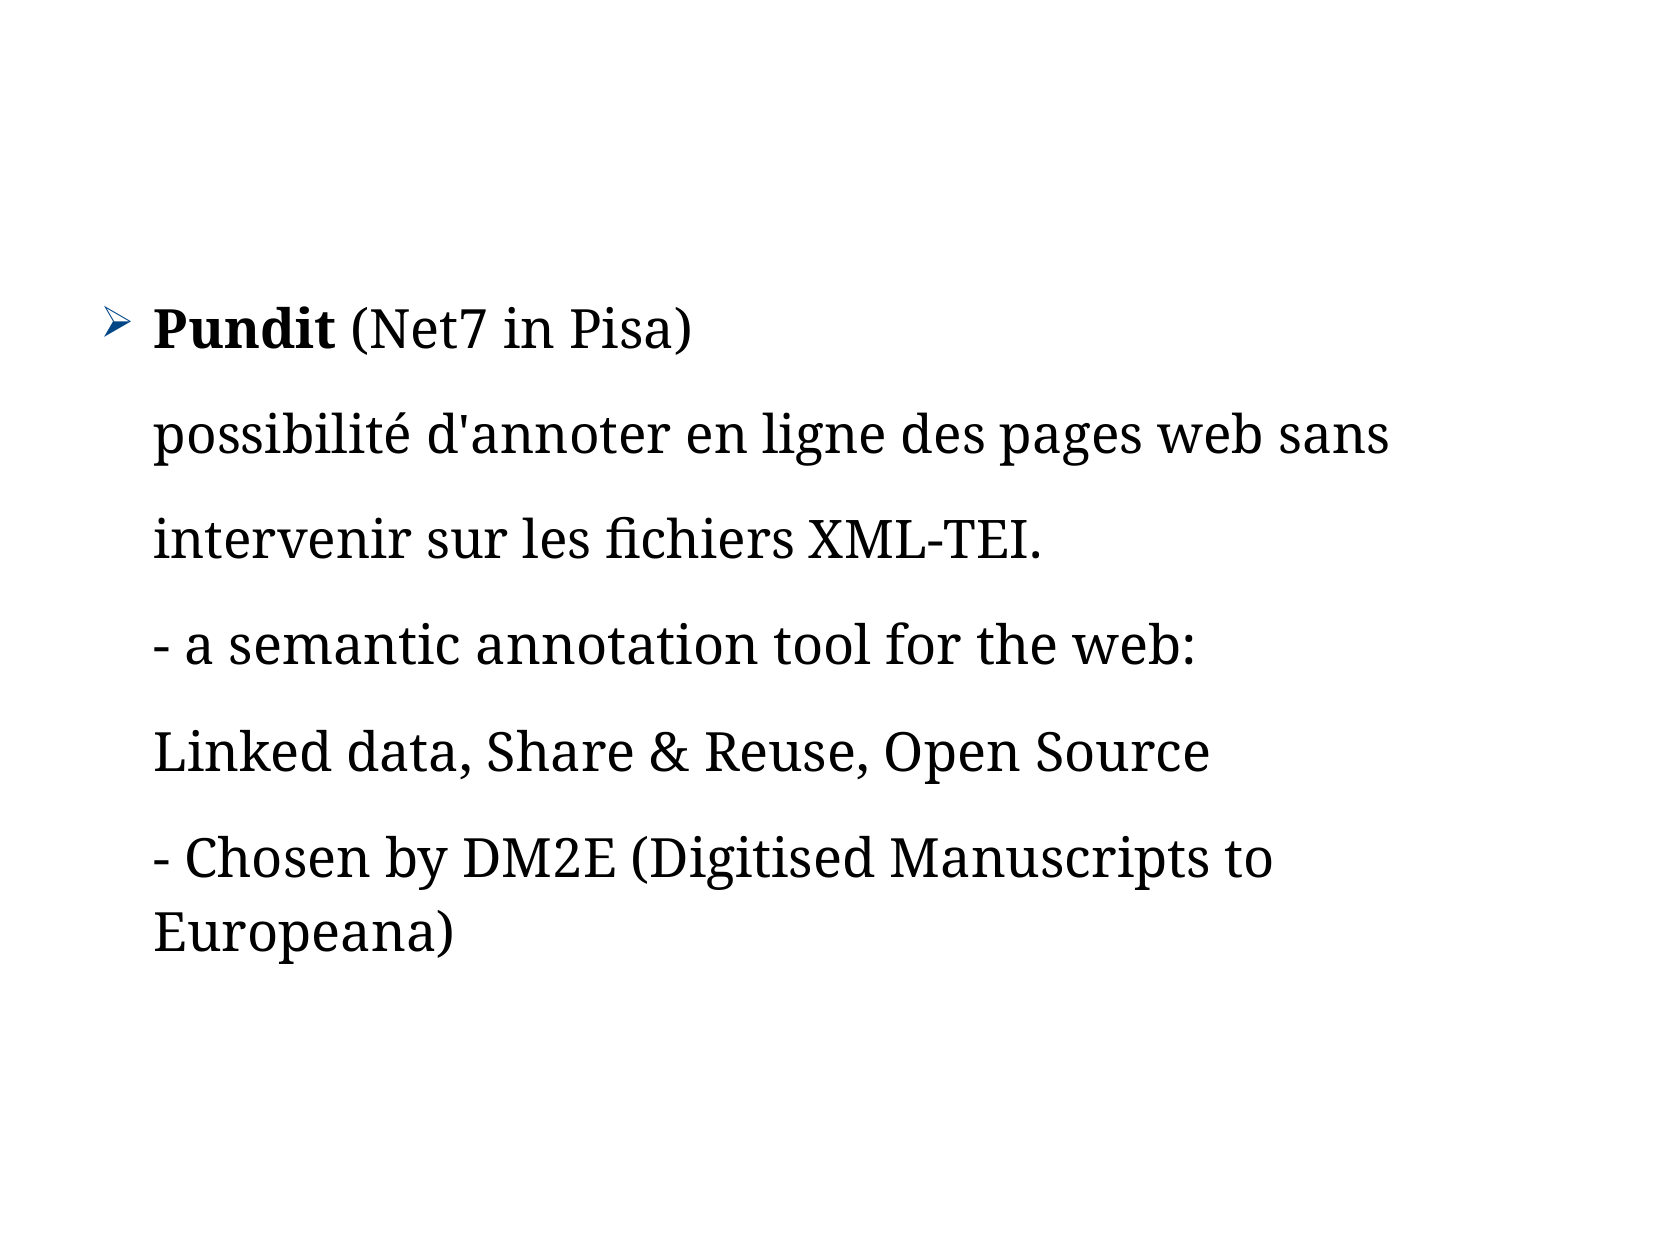

#
Pundit (Net7 in Pisa)
possibilité d'annoter en ligne des pages web sans
intervenir sur les fichiers XML-TEI.
- a semantic annotation tool for the web:
Linked data, Share & Reuse, Open Source
- Chosen by DM2E (Digitised Manuscripts to Europeana)